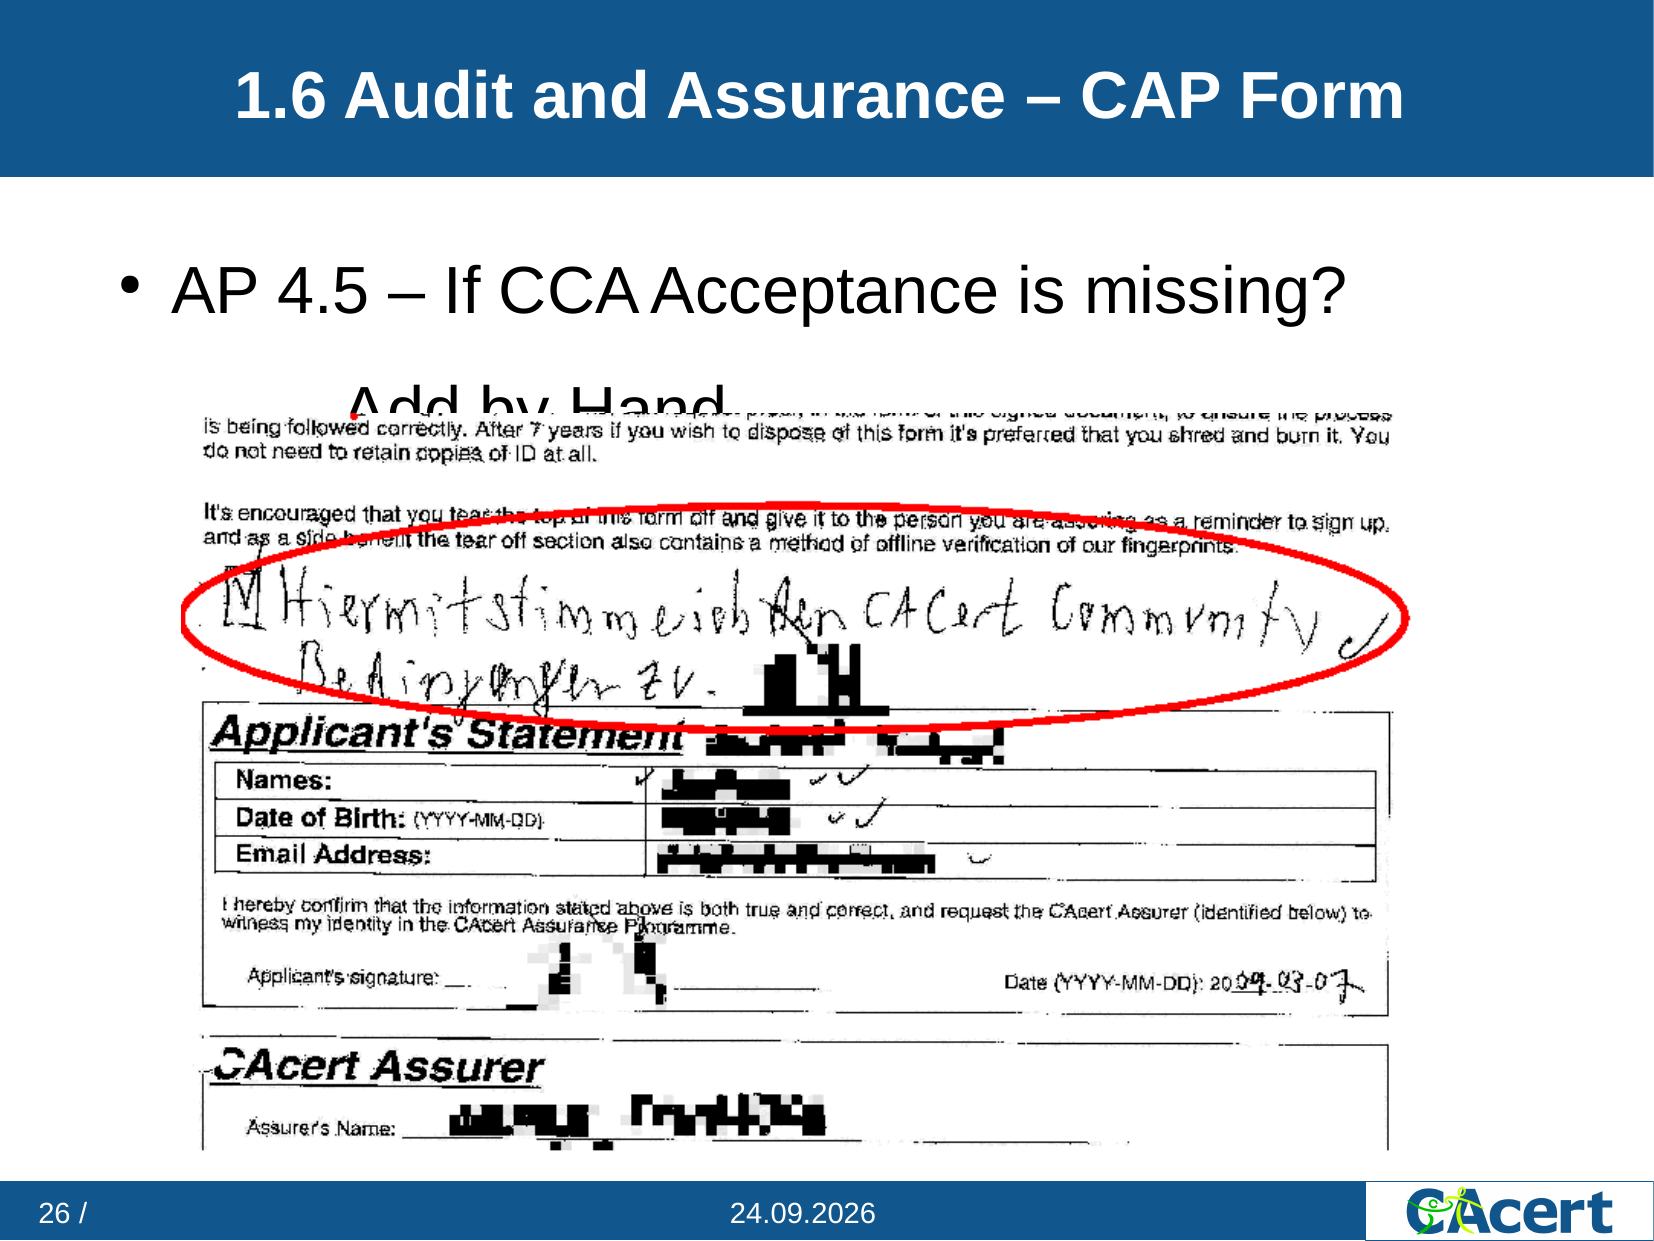

# 1.6 Audit and Assurance – CAP Form
AP 4.5 – If CCA Acceptance is missing?
 → Add by Hand